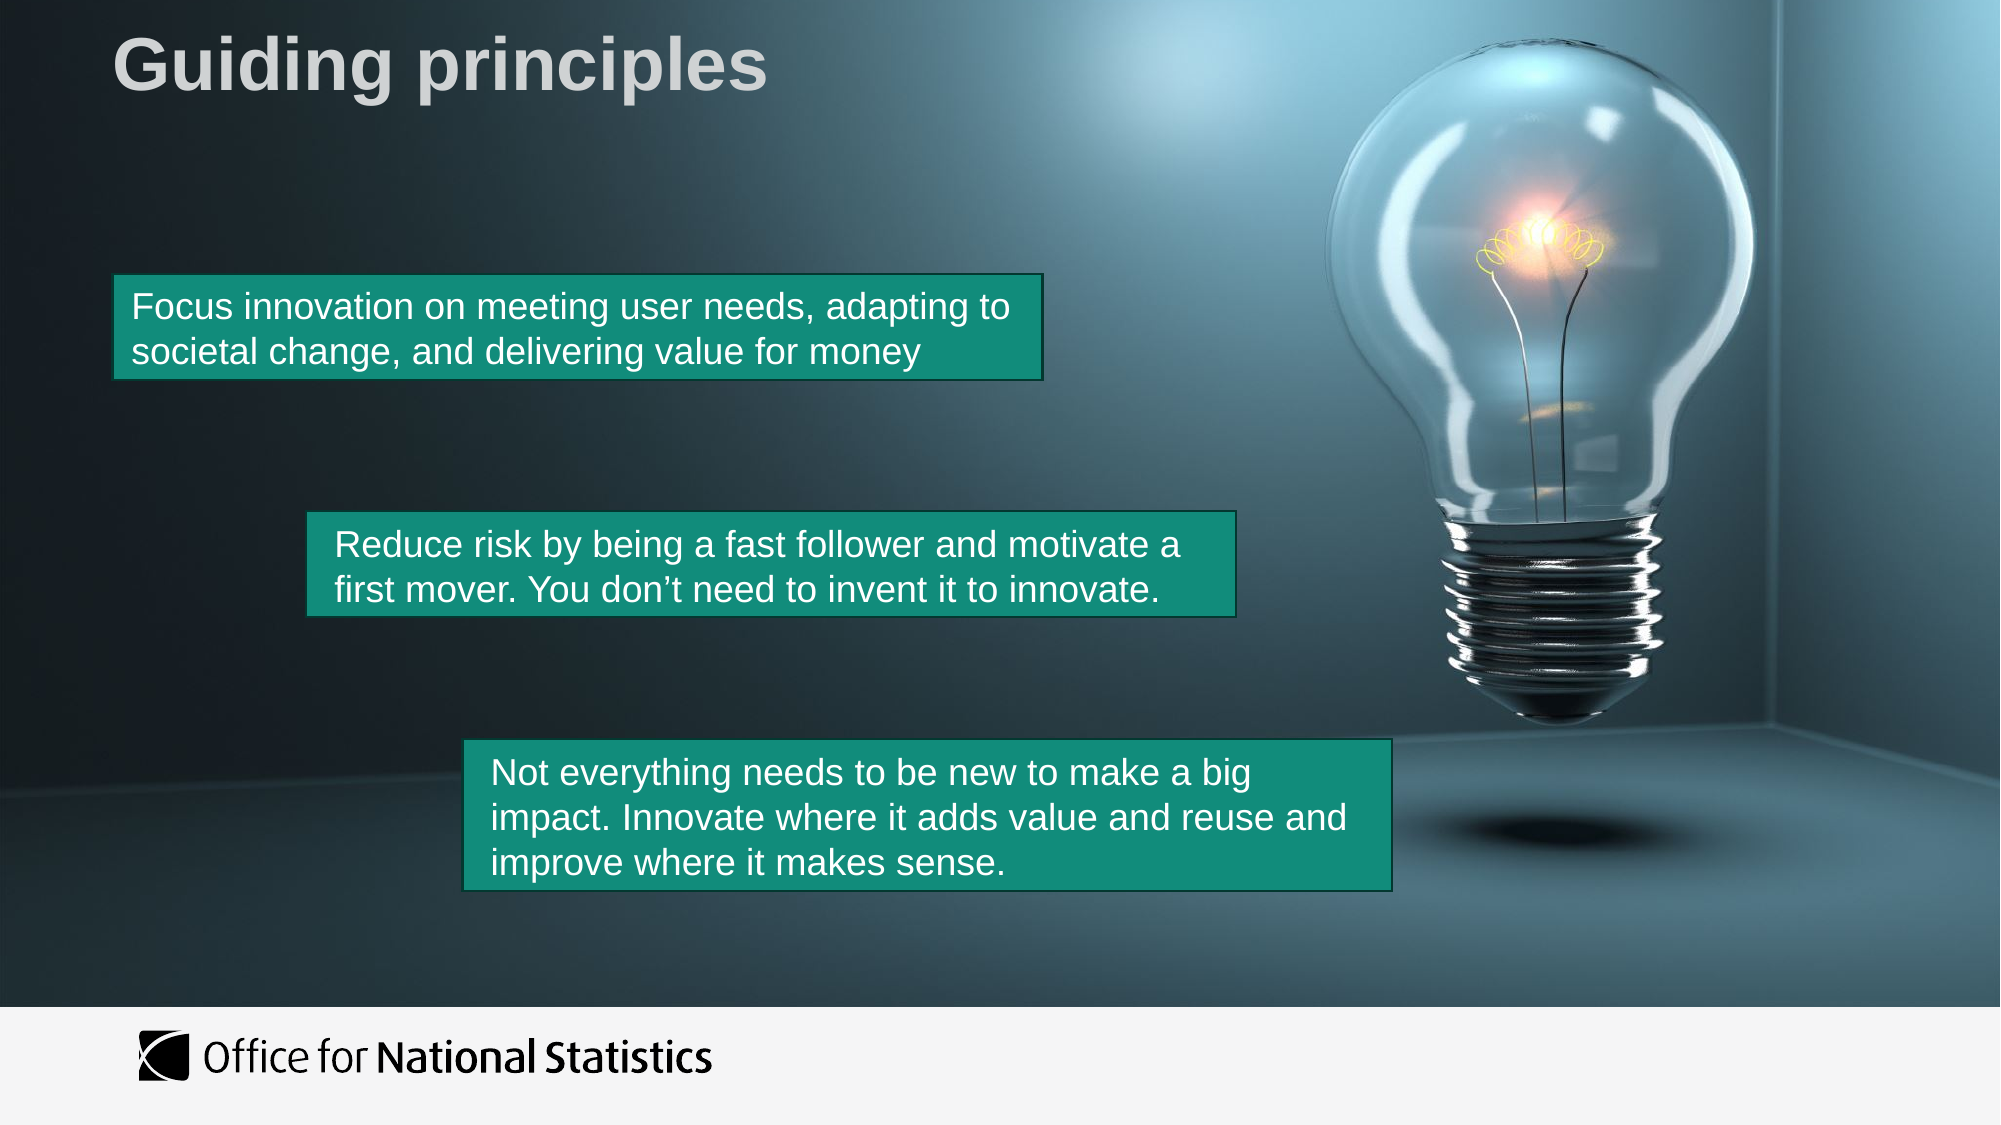

# Guiding principles
Focus innovation on meeting user needs, adapting to societal change, and delivering value for money
Reduce risk by being a fast follower and motivate a first mover. You don’t need to invent it to innovate.
Not everything needs to be new to make a big impact. Innovate where it adds value and reuse and improve where it makes sense.